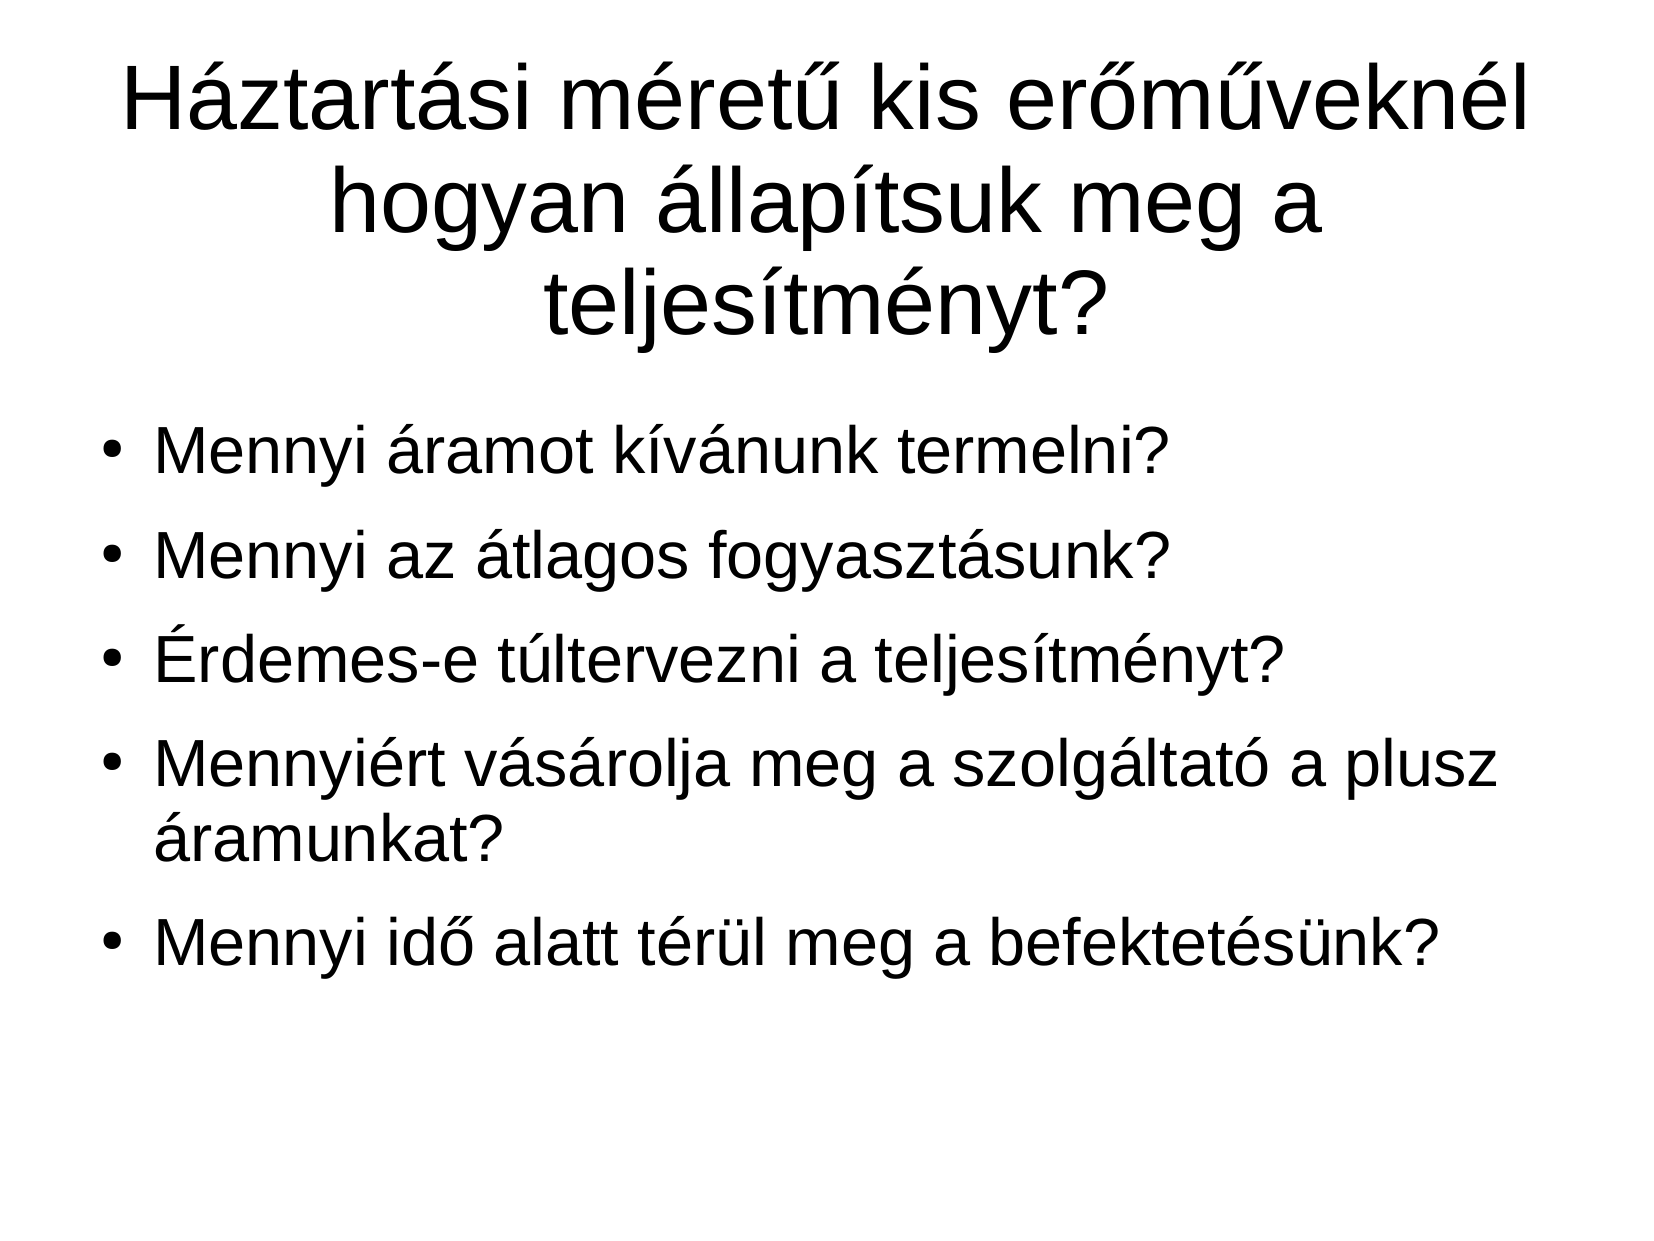

# Háztartási méretű kis erőműveknél hogyan állapítsuk meg a teljesítményt?
Mennyi áramot kívánunk termelni?
Mennyi az átlagos fogyasztásunk?
Érdemes-e túltervezni a teljesítményt?
Mennyiért vásárolja meg a szolgáltató a plusz áramunkat?
Mennyi idő alatt térül meg a befektetésünk?